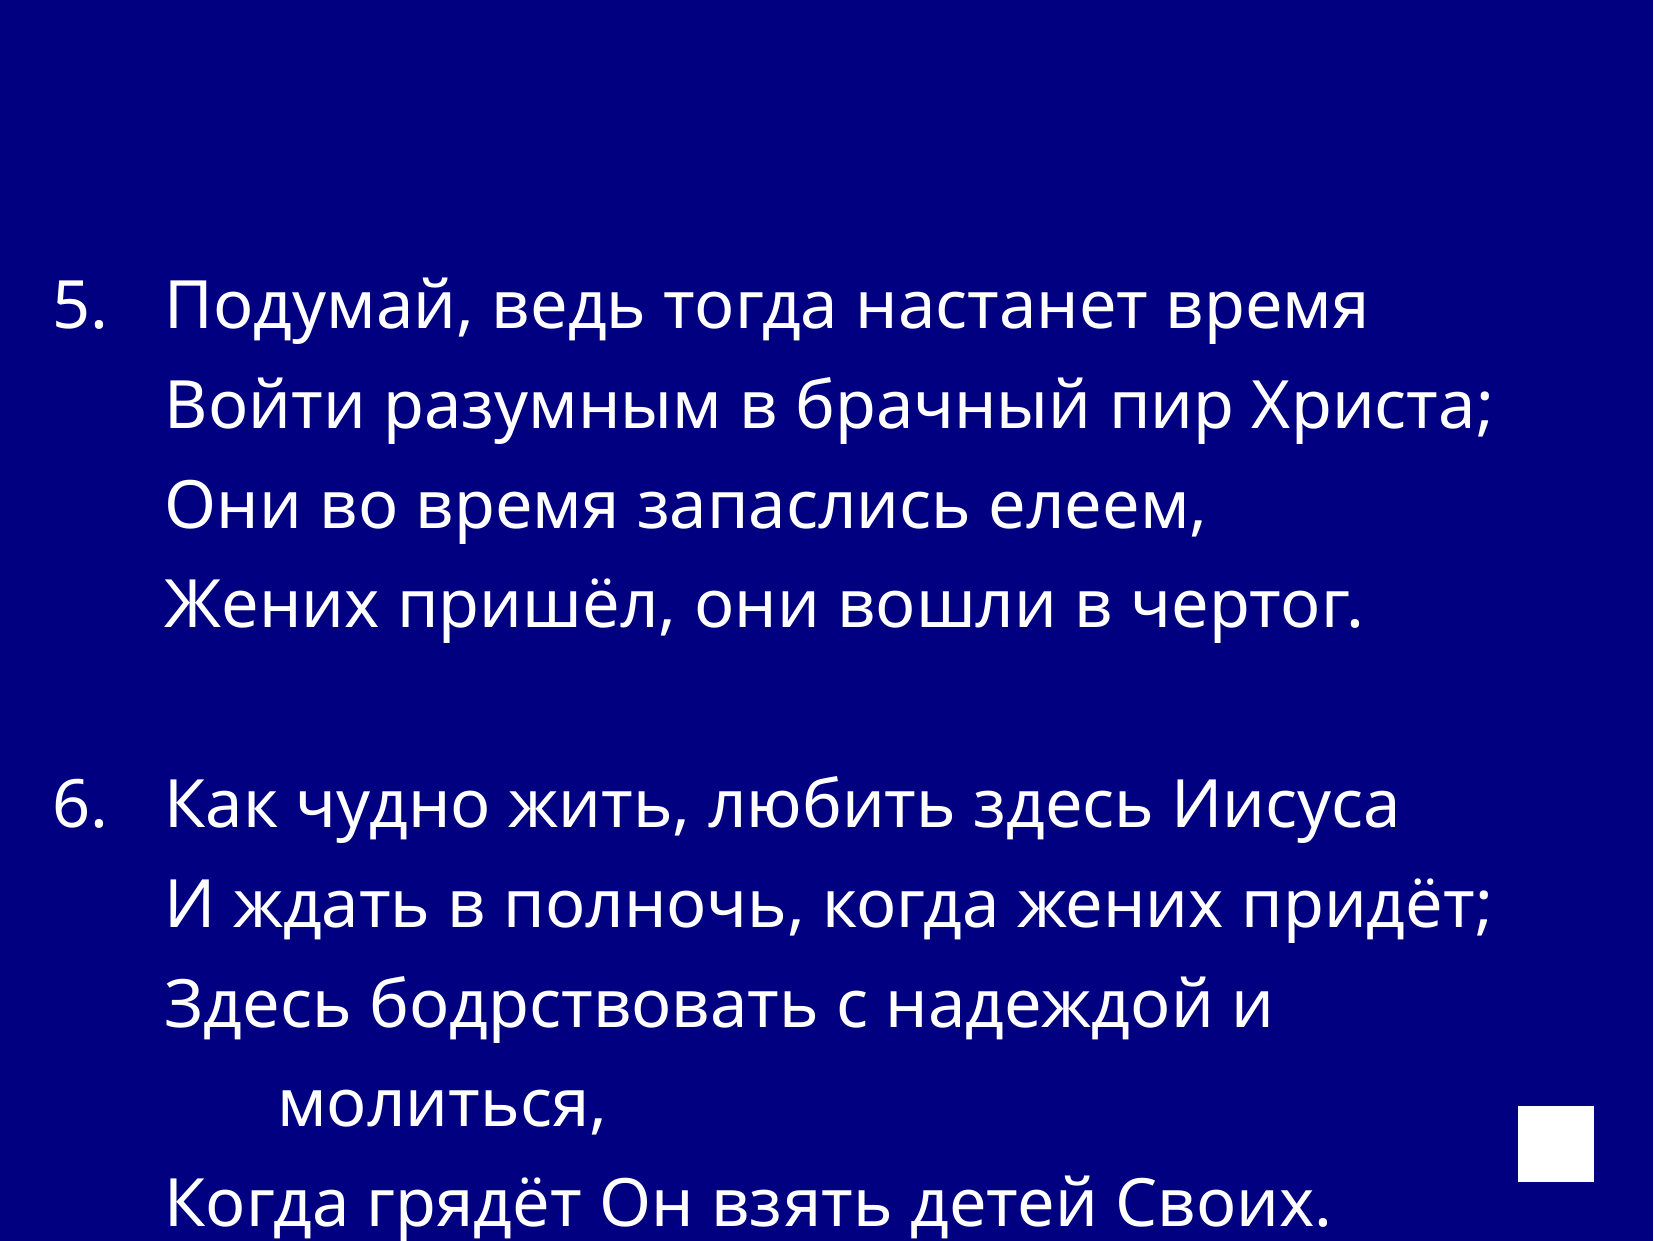

5.	Подумай, ведь тогда настанет время
	Войти разумным в брачный пир Христа;
	Они во время запаслись елеем,
	Жених пришёл, они вошли в чертог.
6.	Как чудно жить, любить здесь Иисуса
	И ждать в полночь, когда жених придёт;
	Здесь бодрствовать с надеждой и
		молиться,
	Когда грядёт Он взять детей Своих.